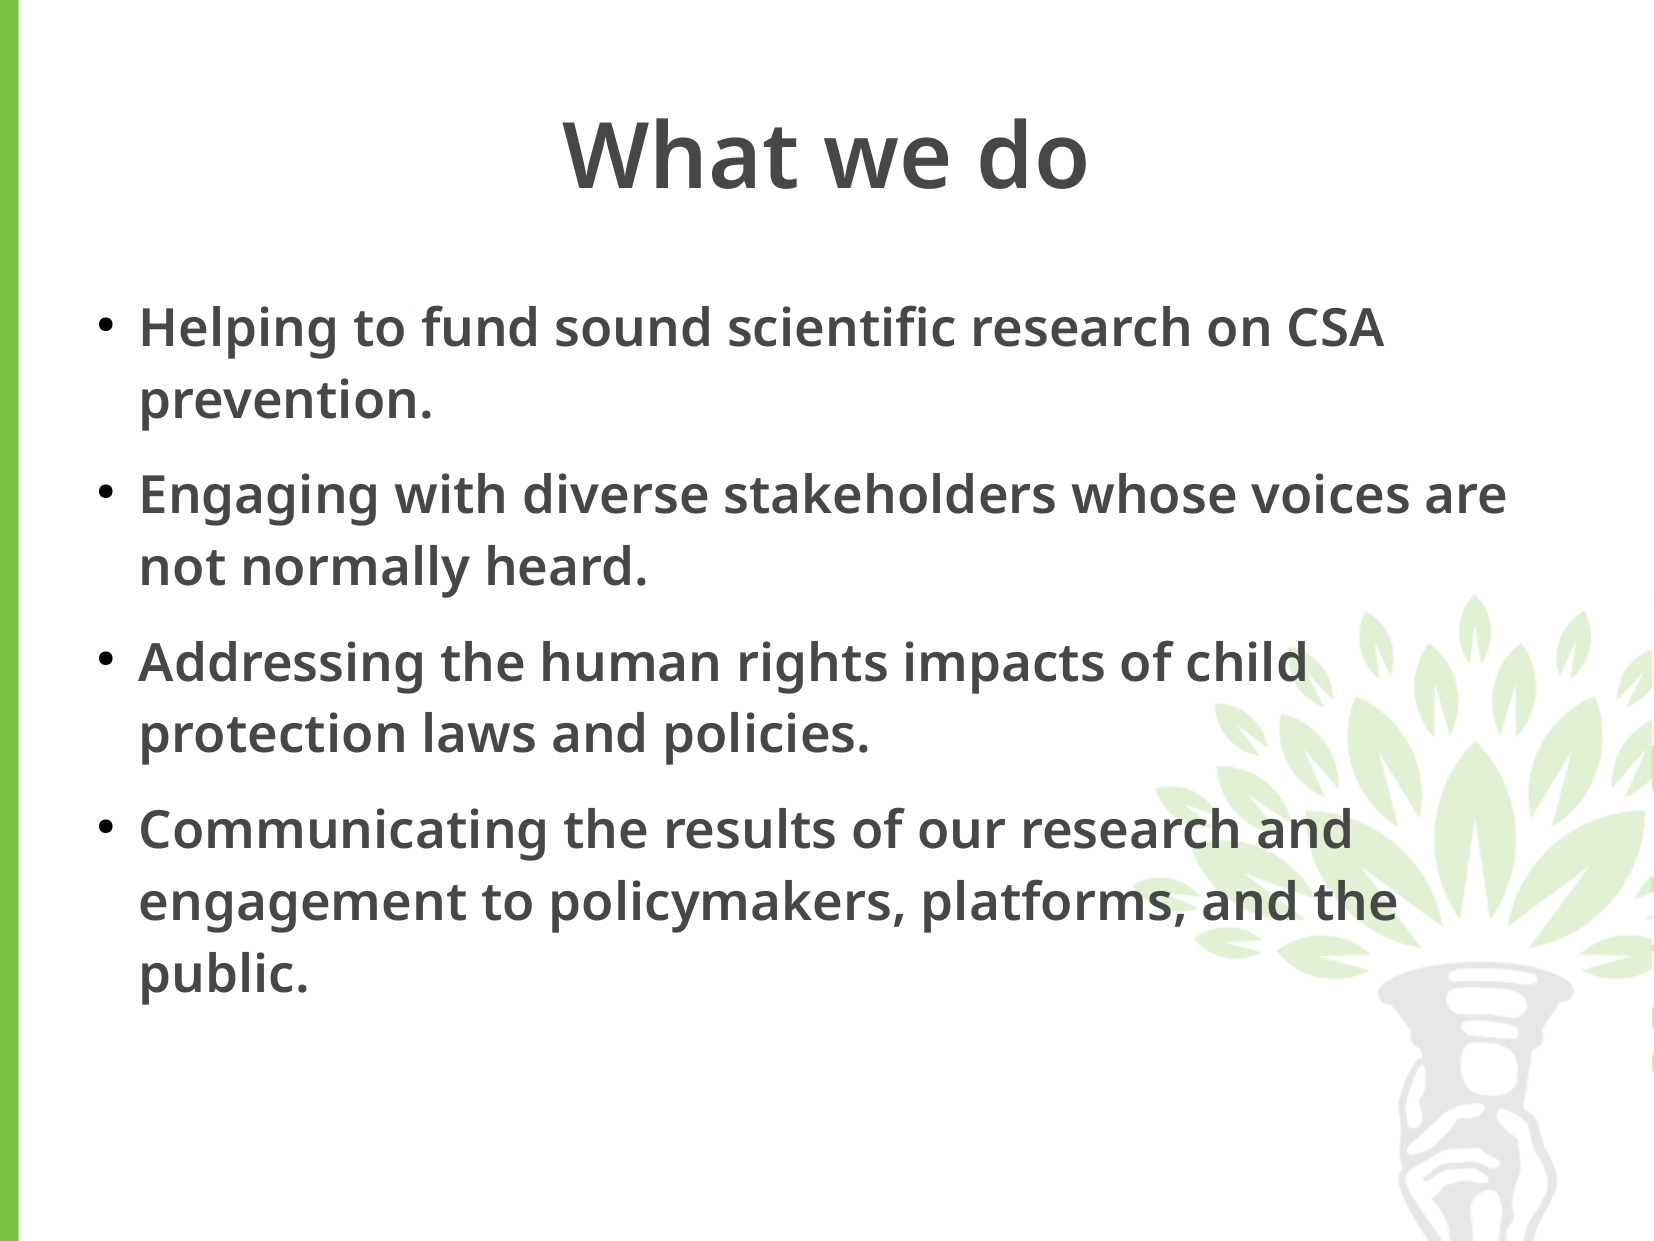

# What we do
Helping to fund sound scientific research on CSA prevention.
Engaging with diverse stakeholders whose voices are not normally heard.
Addressing the human rights impacts of child protection laws and policies.
Communicating the results of our research and engagement to policymakers, platforms, and the public.